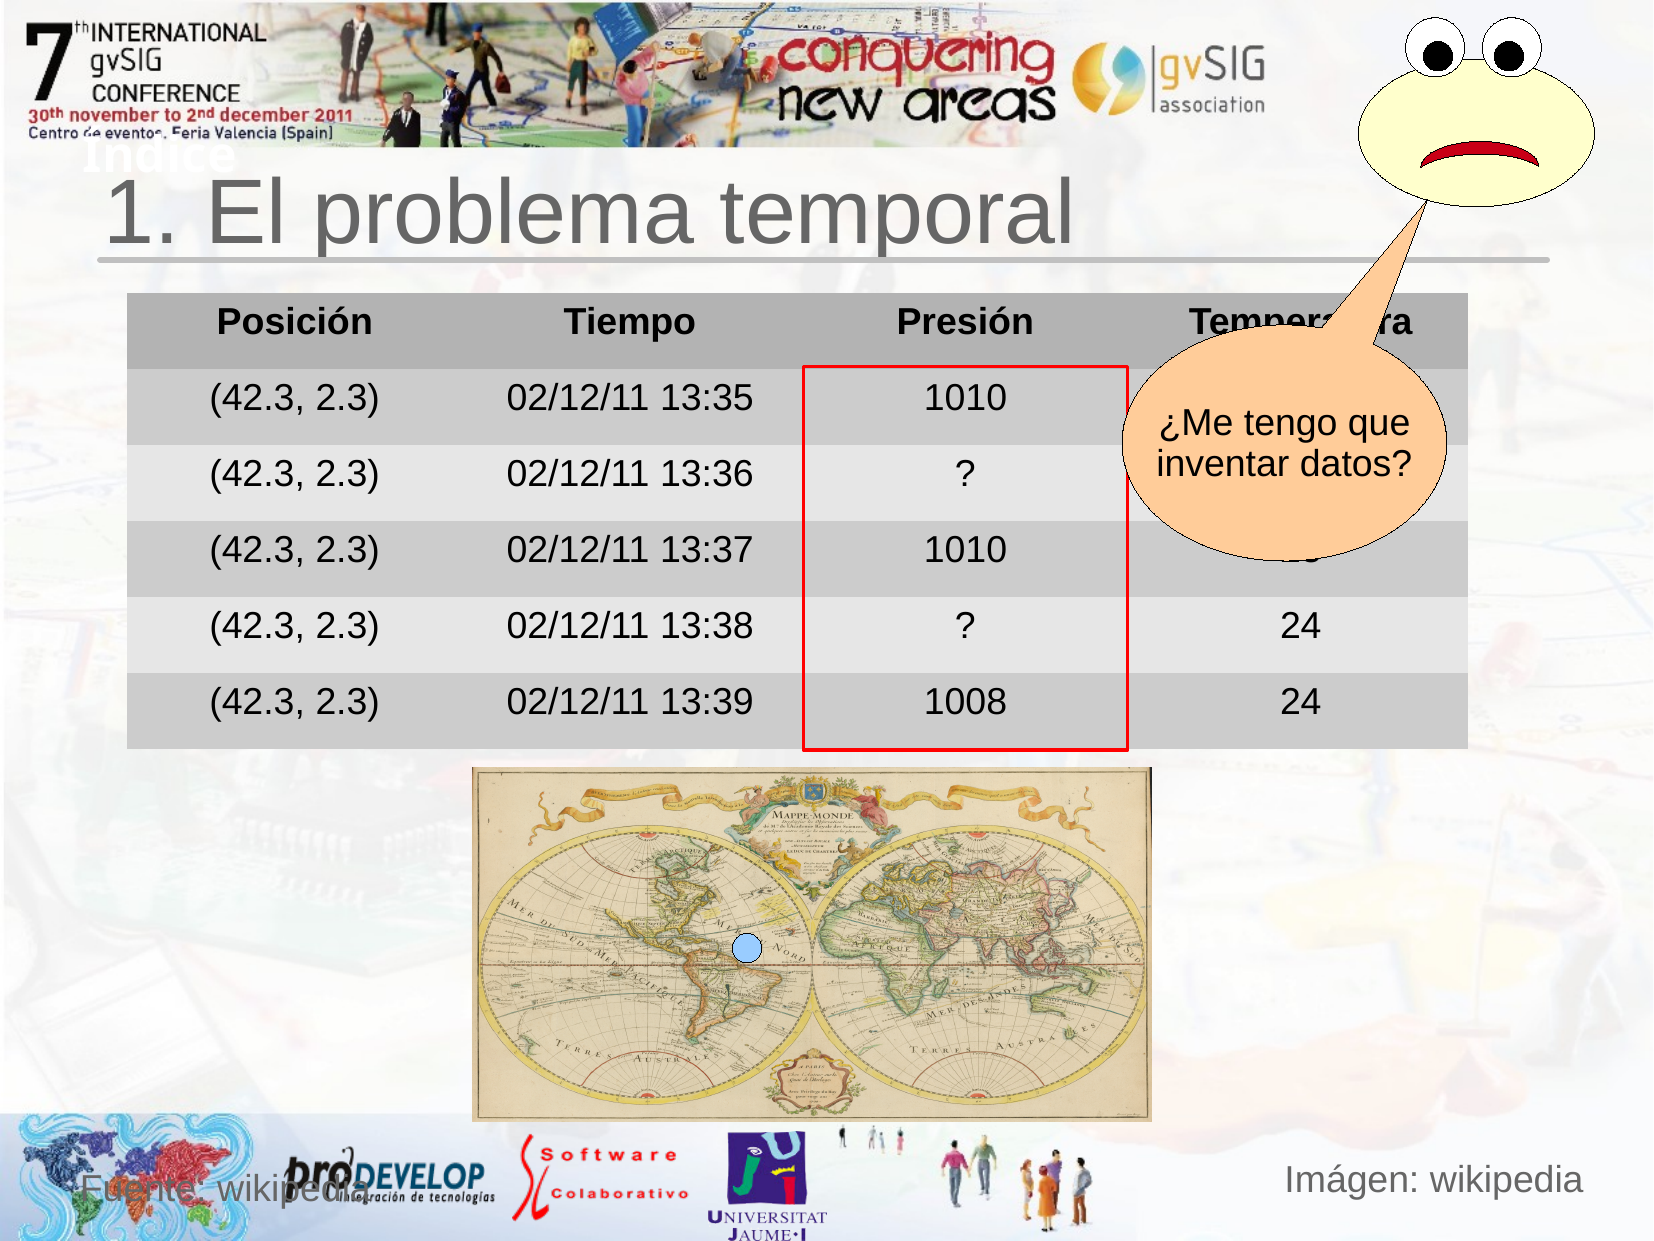

# Índice
1. El problema temporal
| Posición | Tiempo | Presión | Temperatura |
| --- | --- | --- | --- |
| (42.3, 2.3) | 02/12/11 13:35 | 1010 | 23 |
| (42.3, 2.3) | 02/12/11 13:36 | ? | 23 |
| (42.3, 2.3) | 02/12/11 13:37 | 1010 | 23 |
| (42.3, 2.3) | 02/12/11 13:38 | ? | 24 |
| (42.3, 2.3) | 02/12/11 13:39 | 1008 | 24 |
¿Me tengo que
inventar datos?
Imágen: wikipedia
Fuente: wikipedia